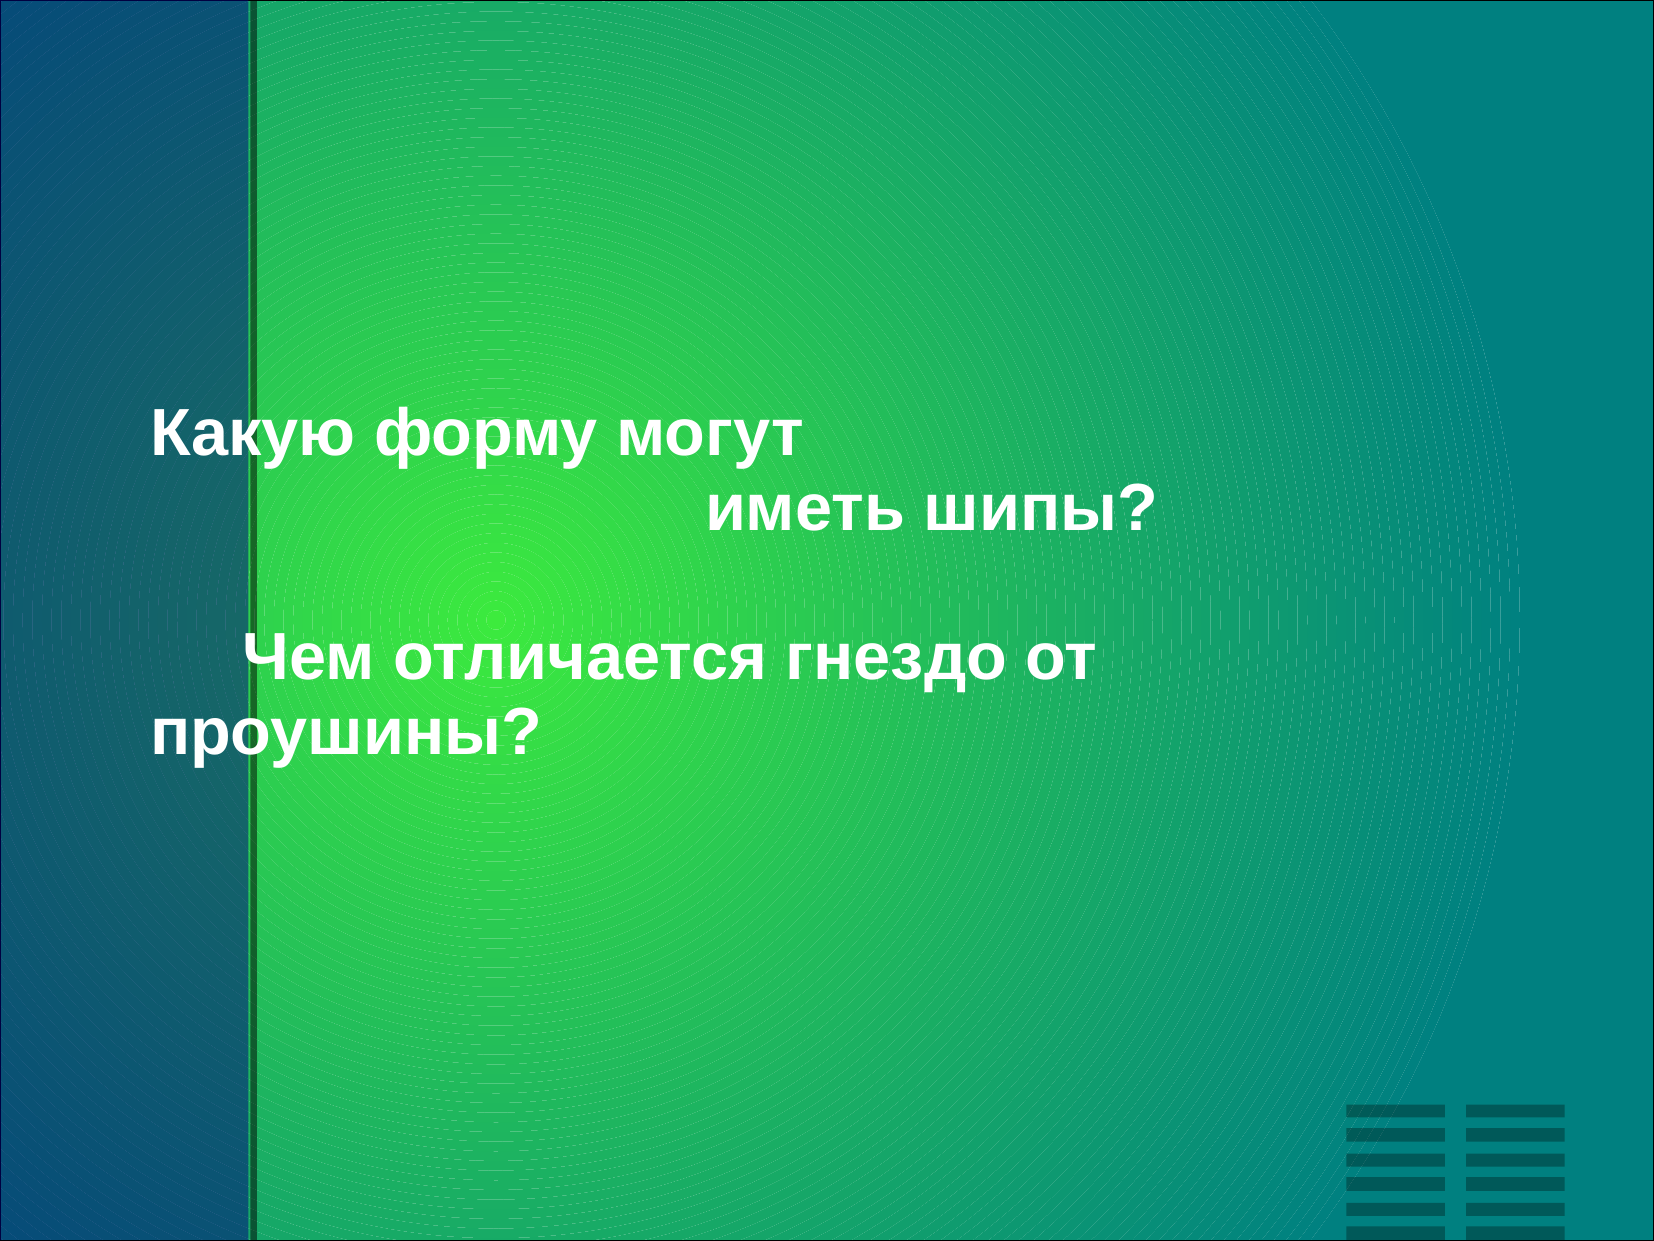

Какую форму могут
 иметь шипы?
 Чем отличается гнездо от проушины?